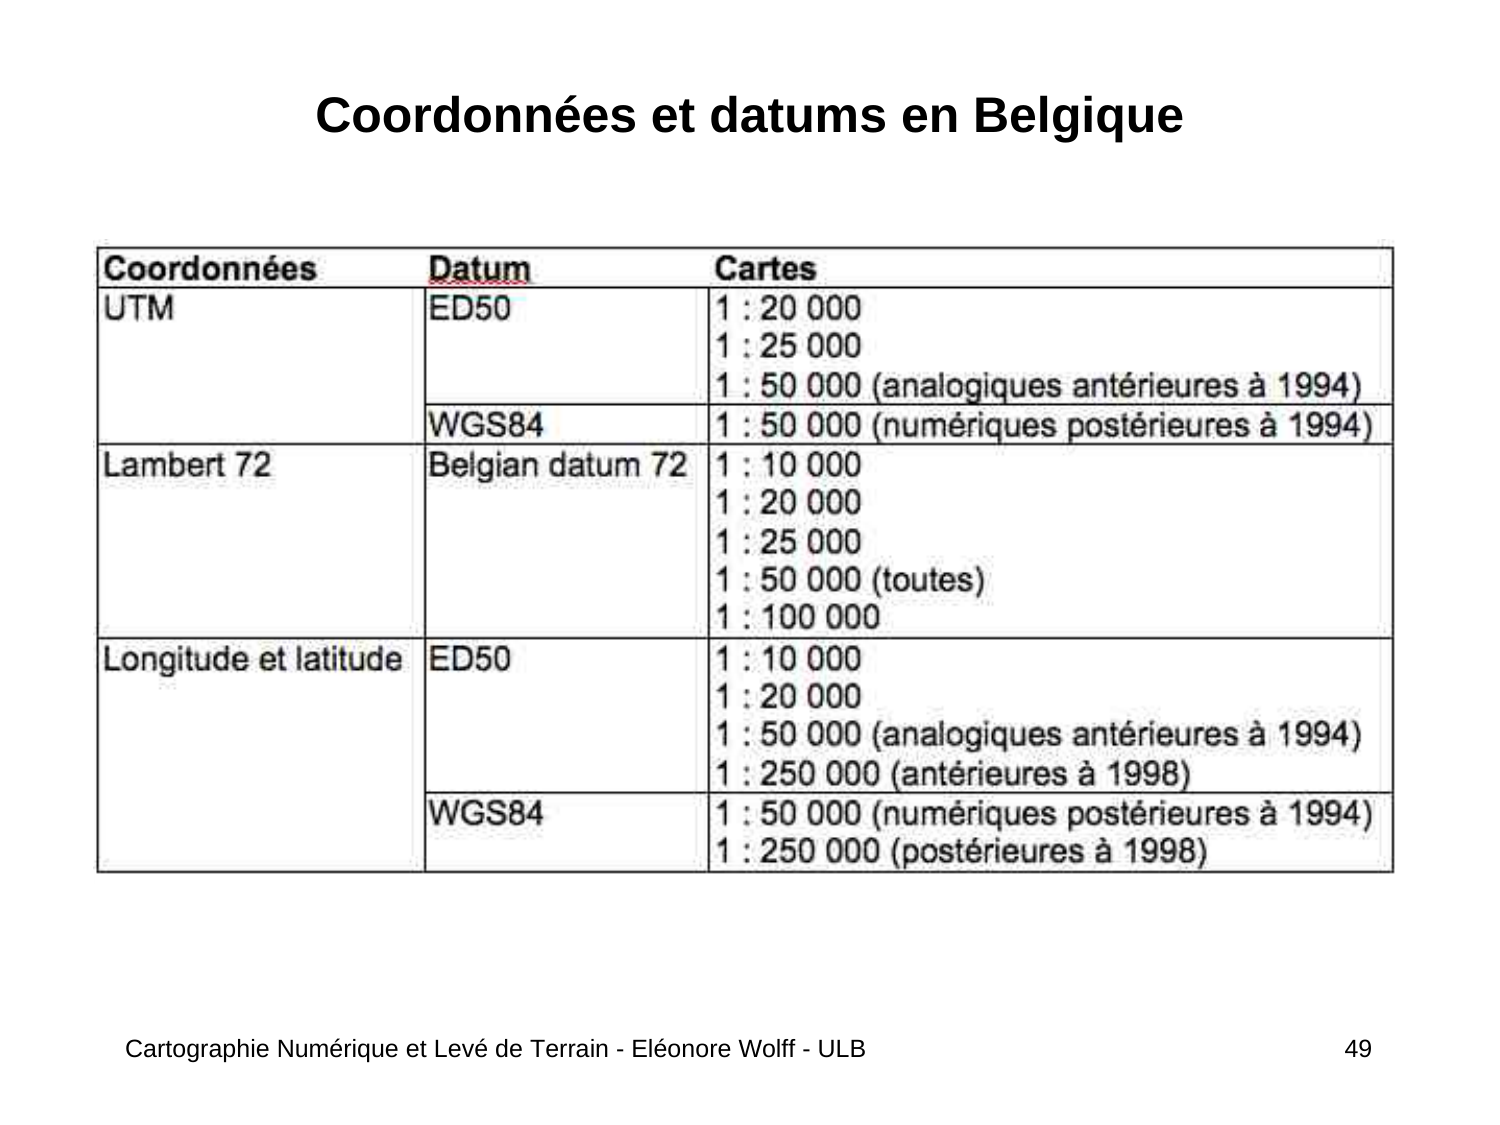

# Coordonnées et datums en Belgique
Cartographie Numérique et Levé de Terrain - Eléonore Wolff - ULB